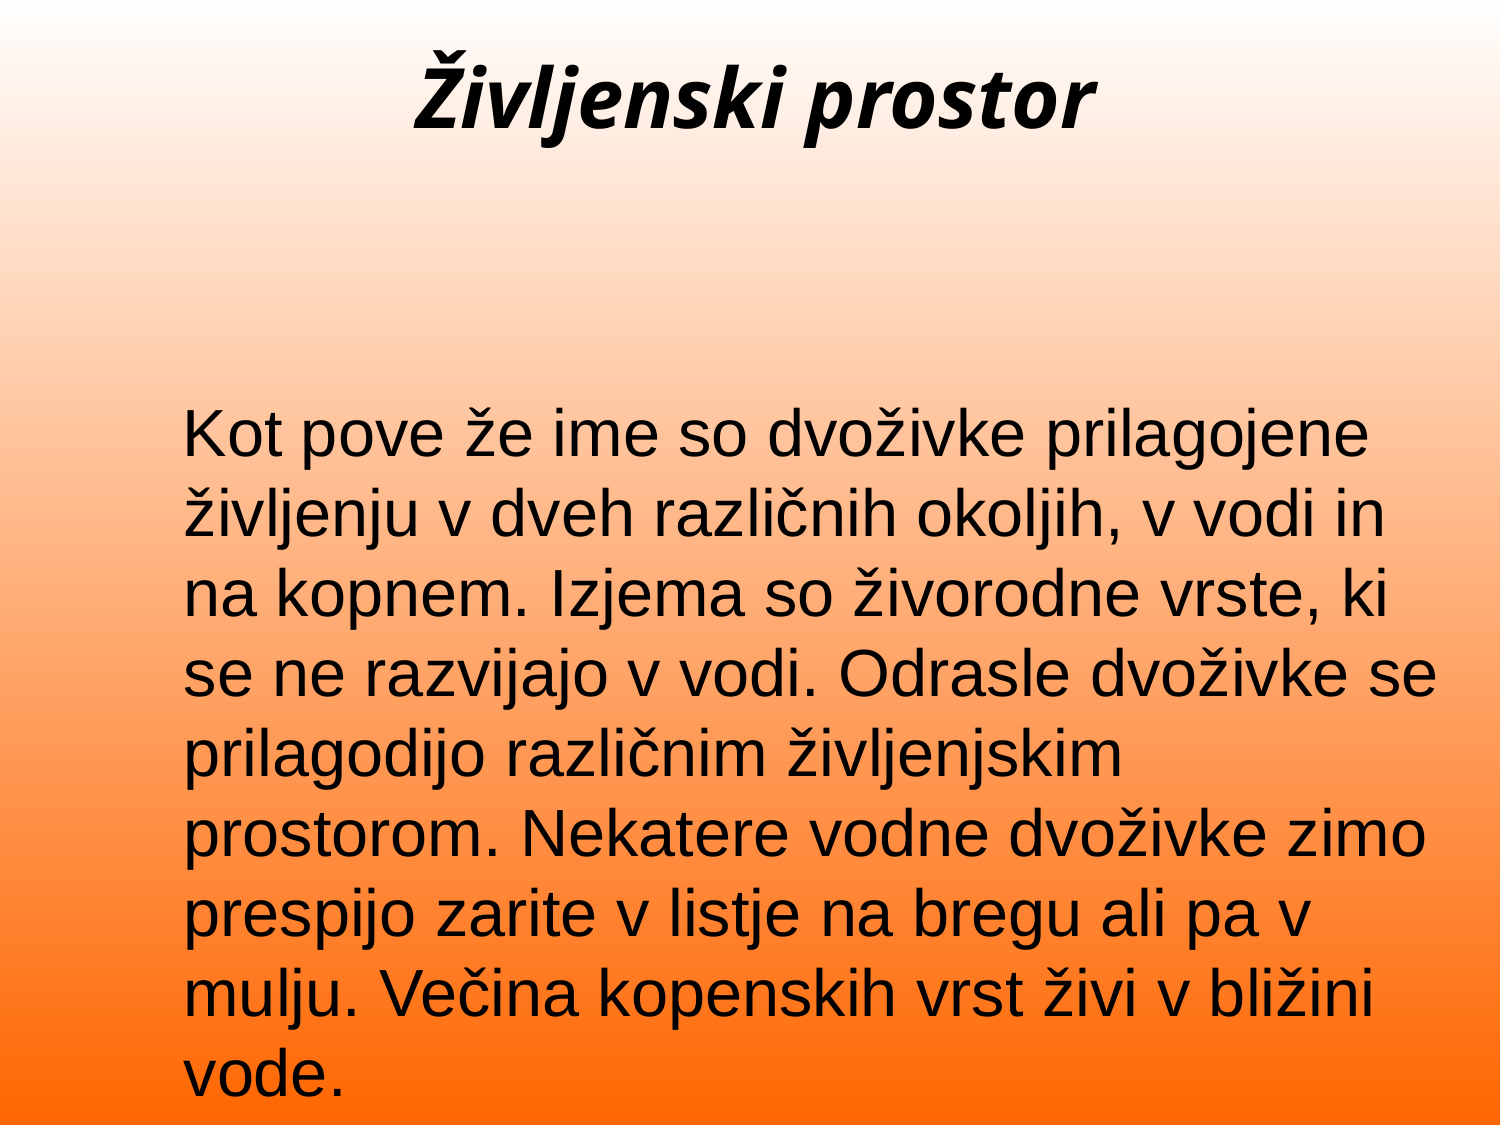

Življenski prostor
 Kot pove že ime so dvoživke prilagojene življenju v dveh različnih okoljih, v vodi in na kopnem. Izjema so živorodne vrste, ki se ne razvijajo v vodi. Odrasle dvoživke se prilagodijo različnim življenjskim prostorom. Nekatere vodne dvoživke zimo prespijo zarite v listje na bregu ali pa v mulju. Večina kopenskih vrst živi v bližini vode.